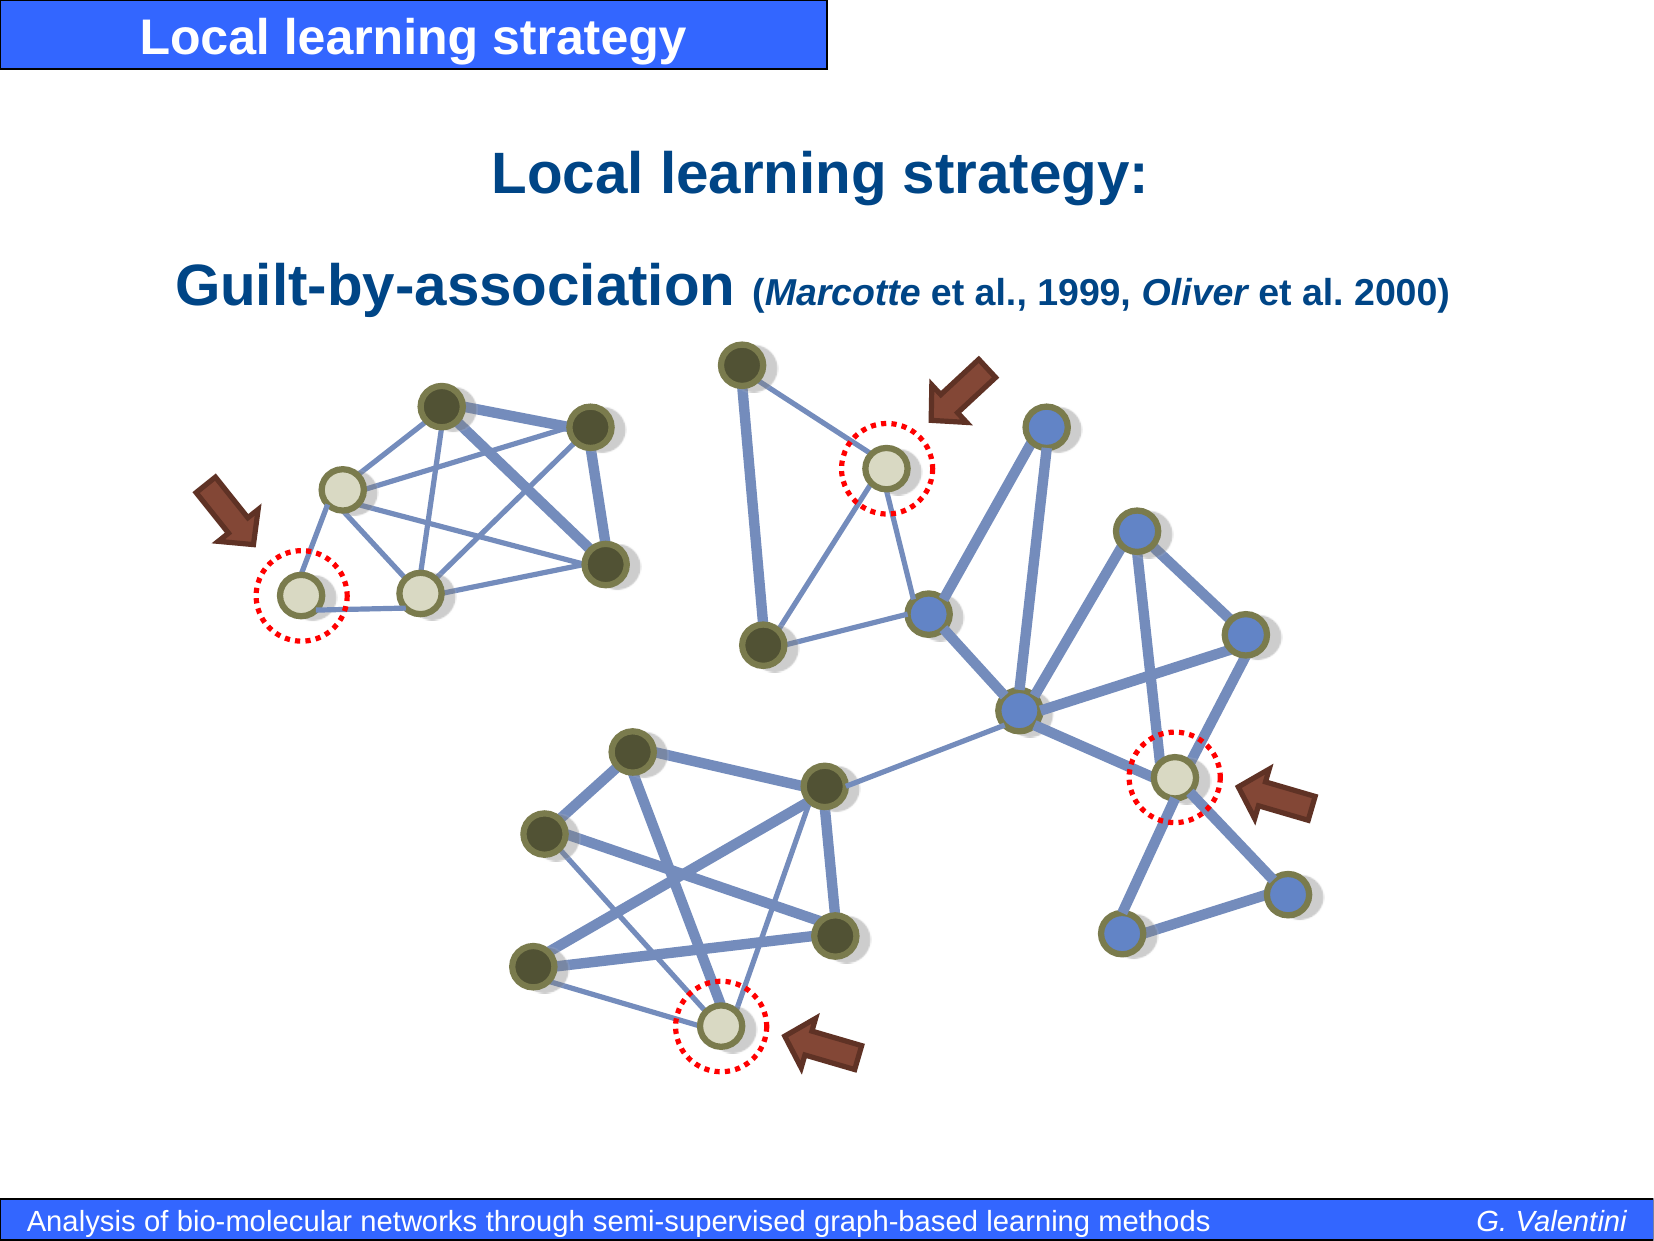

Local learning strategy
Local learning strategy:
Guilt-by-association (Marcotte et al., 1999, Oliver et al. 2000)
Analysis of bio-molecular networks through semi-supervised graph-based learning methods G. Valentini